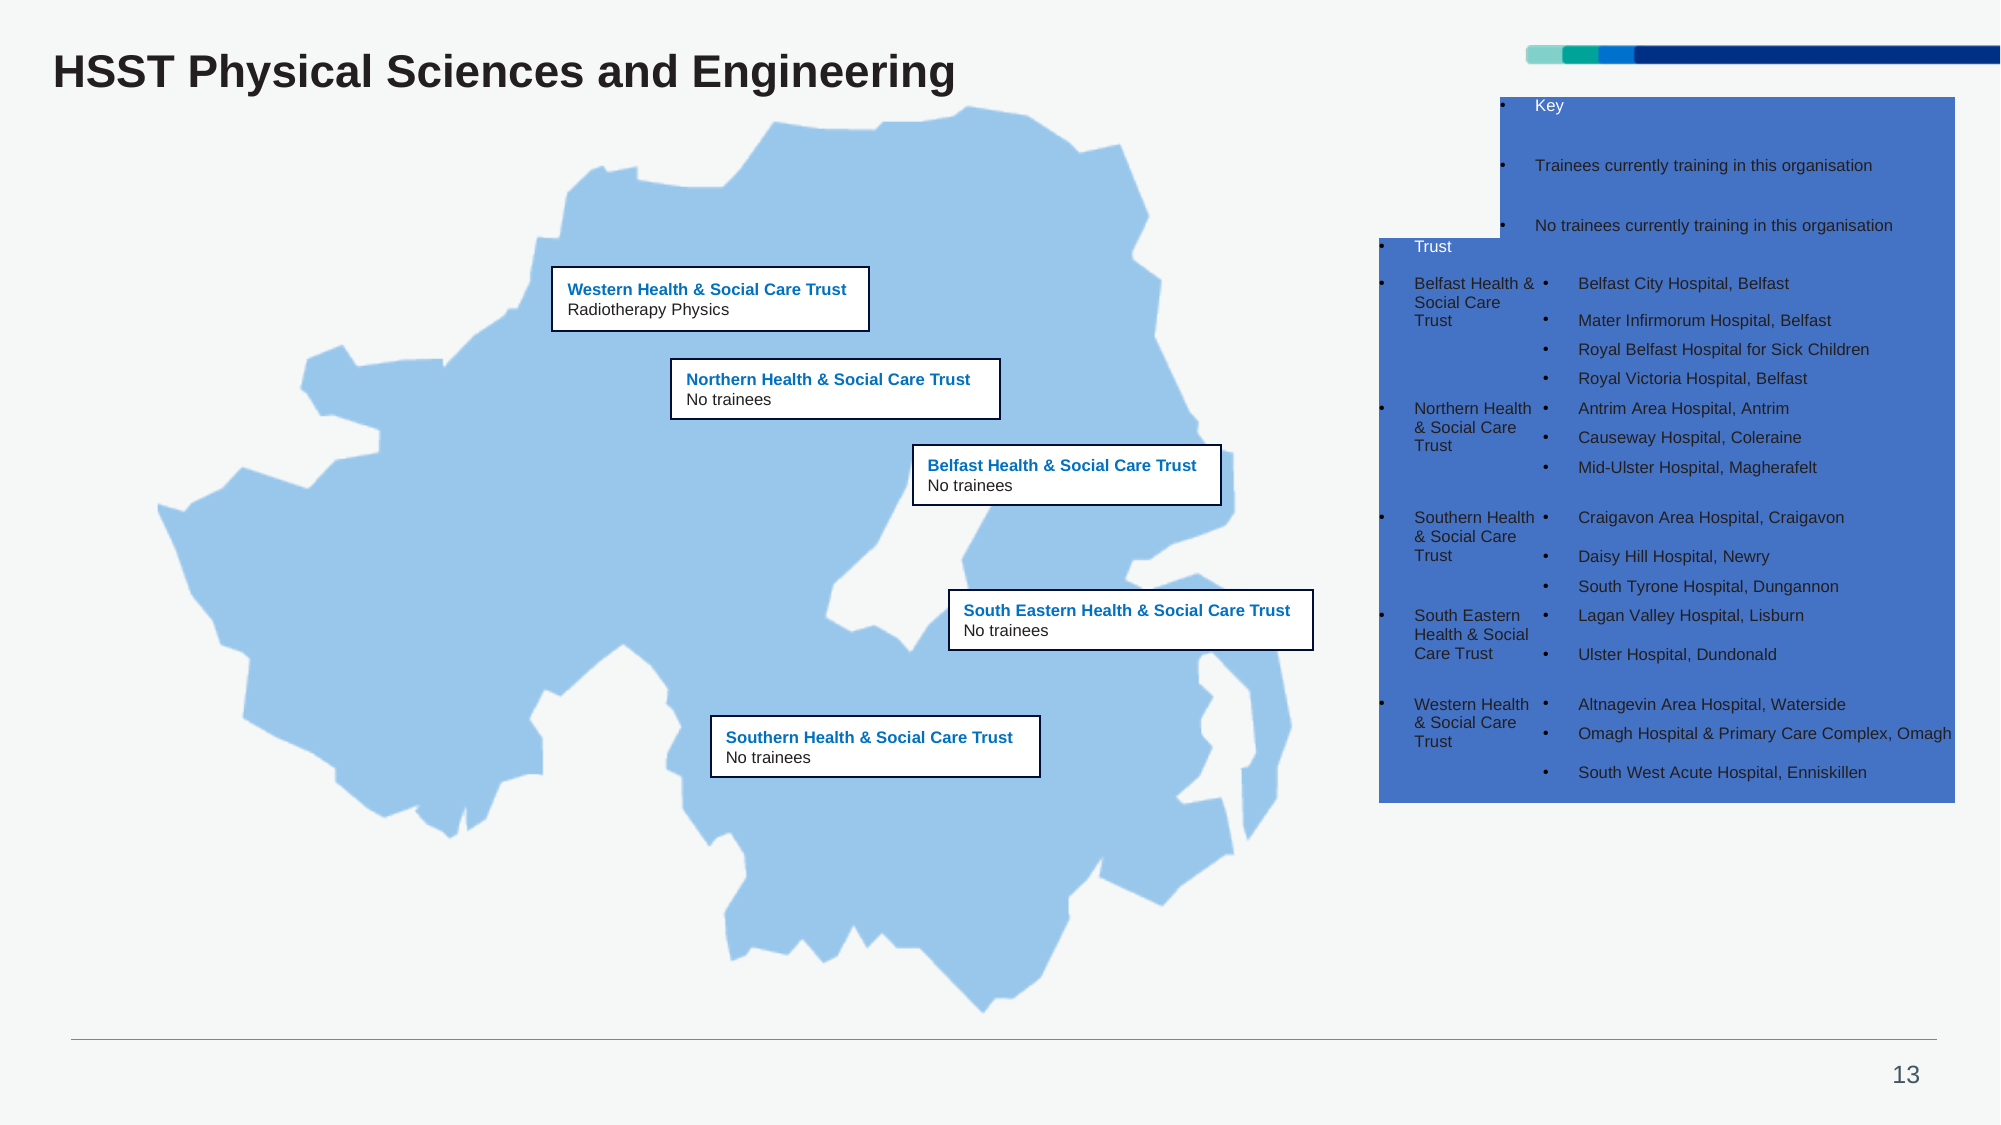

HSST Physical Sciences and Engineering
| Key | |
| --- | --- |
| Trainees currently training in this organisation | |
| No trainees currently training in this organisation | |
| Trust | Organisation |
| --- | --- |
| Belfast Health & Social Care Trust | Belfast City Hospital, Belfast |
| | Mater Infirmorum Hospital, Belfast |
| | Royal Belfast Hospital for Sick Children |
| | Royal Victoria Hospital, Belfast |
| Northern Health & Social Care Trust | Antrim Area Hospital, Antrim |
| | Causeway Hospital, Coleraine |
| | Mid-Ulster Hospital, Magherafelt |
| Southern Health & Social Care Trust | Craigavon Area Hospital, Craigavon |
| | Daisy Hill Hospital, Newry |
| | South Tyrone Hospital, Dungannon |
| South Eastern Health & Social Care Trust | Lagan Valley Hospital, Lisburn |
| | Ulster Hospital, Dundonald |
| Western Health & Social Care Trust | Altnagevin Area Hospital, Waterside |
| | Omagh Hospital & Primary Care Complex, Omagh |
| | South West Acute Hospital, Enniskillen |
Western Health & Social Care Trust
Radiotherapy Physics
Northern Health & Social Care Trust
No trainees
Belfast Health & Social Care Trust
No trainees
South Eastern Health & Social Care Trust
No trainees
Southern Health & Social Care Trust
No trainees